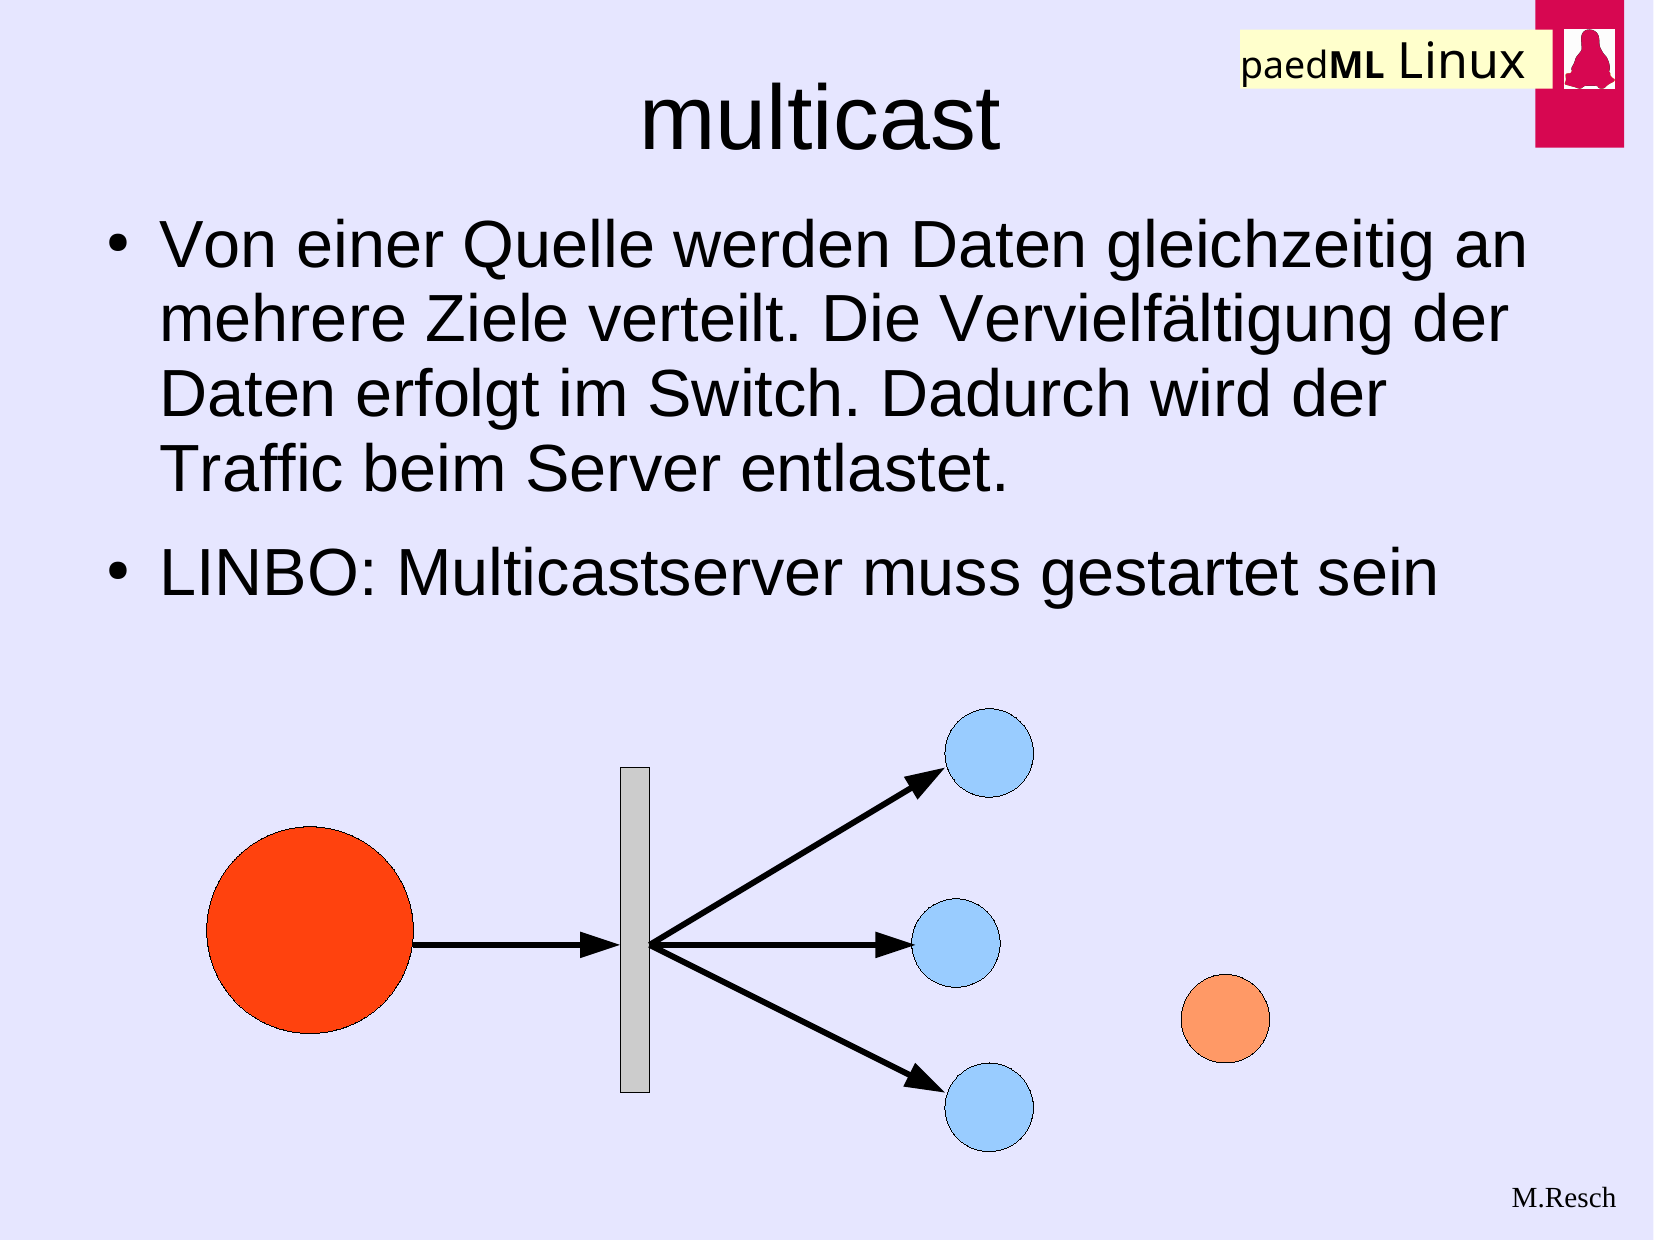

# multicast
Von einer Quelle werden Daten gleichzeitig an mehrere Ziele verteilt. Die Vervielfältigung der Daten erfolgt im Switch. Dadurch wird der Traffic beim Server entlastet.
LINBO: Multicastserver muss gestartet sein
M.Resch